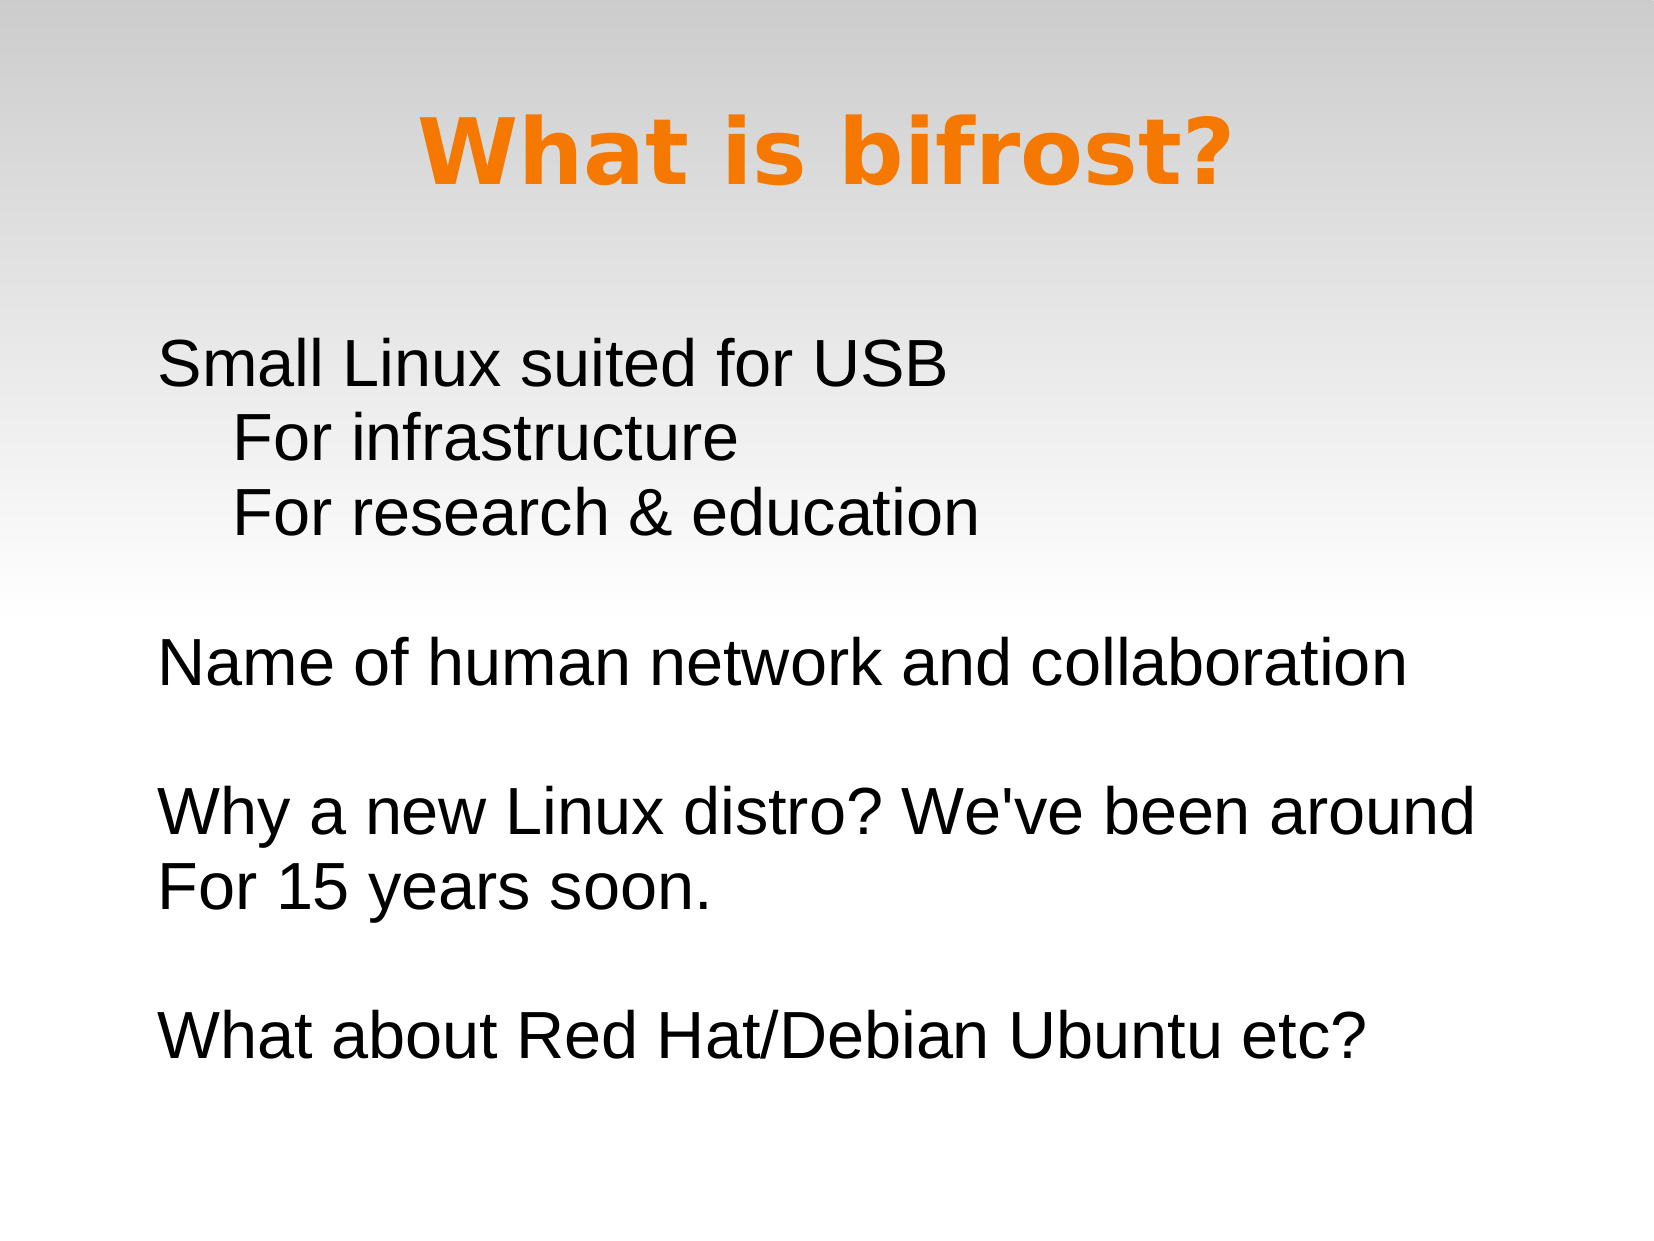

# What is bifrost?
	Small Linux suited for USB
		For infrastructure
		For research & education
	Name of human network and collaboration
	Why a new Linux distro? We've been around
	For 15 years soon.
	What about Red Hat/Debian Ubuntu etc?